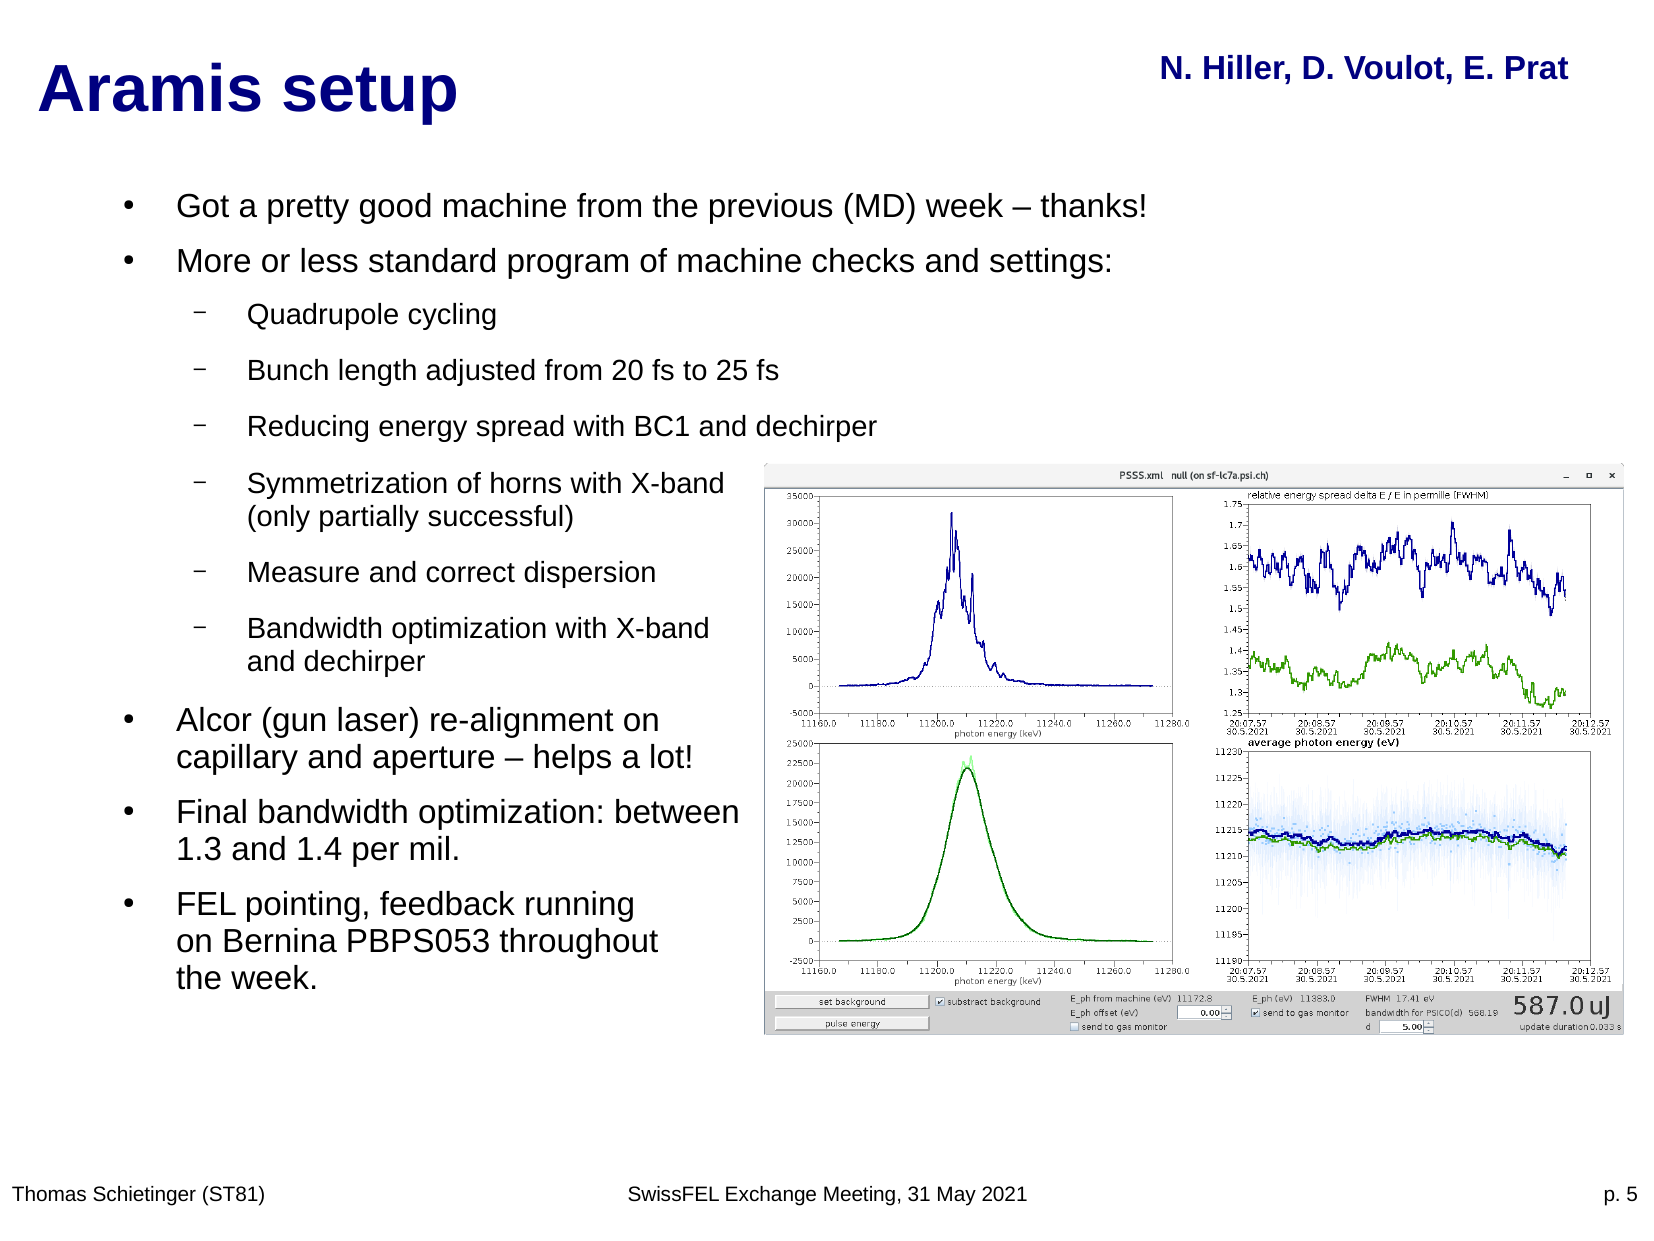

# Aramis setup
N. Hiller, D. Voulot, E. Prat
Got a pretty good machine from the previous (MD) week – thanks!
More or less standard program of machine checks and settings:
Quadrupole cycling
Bunch length adjusted from 20 fs to 25 fs
Reducing energy spread with BC1 and dechirper
Symmetrization of horns with X-band
(only partially successful)
Measure and correct dispersion
Bandwidth optimization with X-band
and dechirper
Alcor (gun laser) re-alignment on
capillary and aperture – helps a lot!
Final bandwidth optimization: between
1.3 and 1.4 per mil.
FEL pointing, feedback running
on Bernina PBPS053 throughout
the week.
5